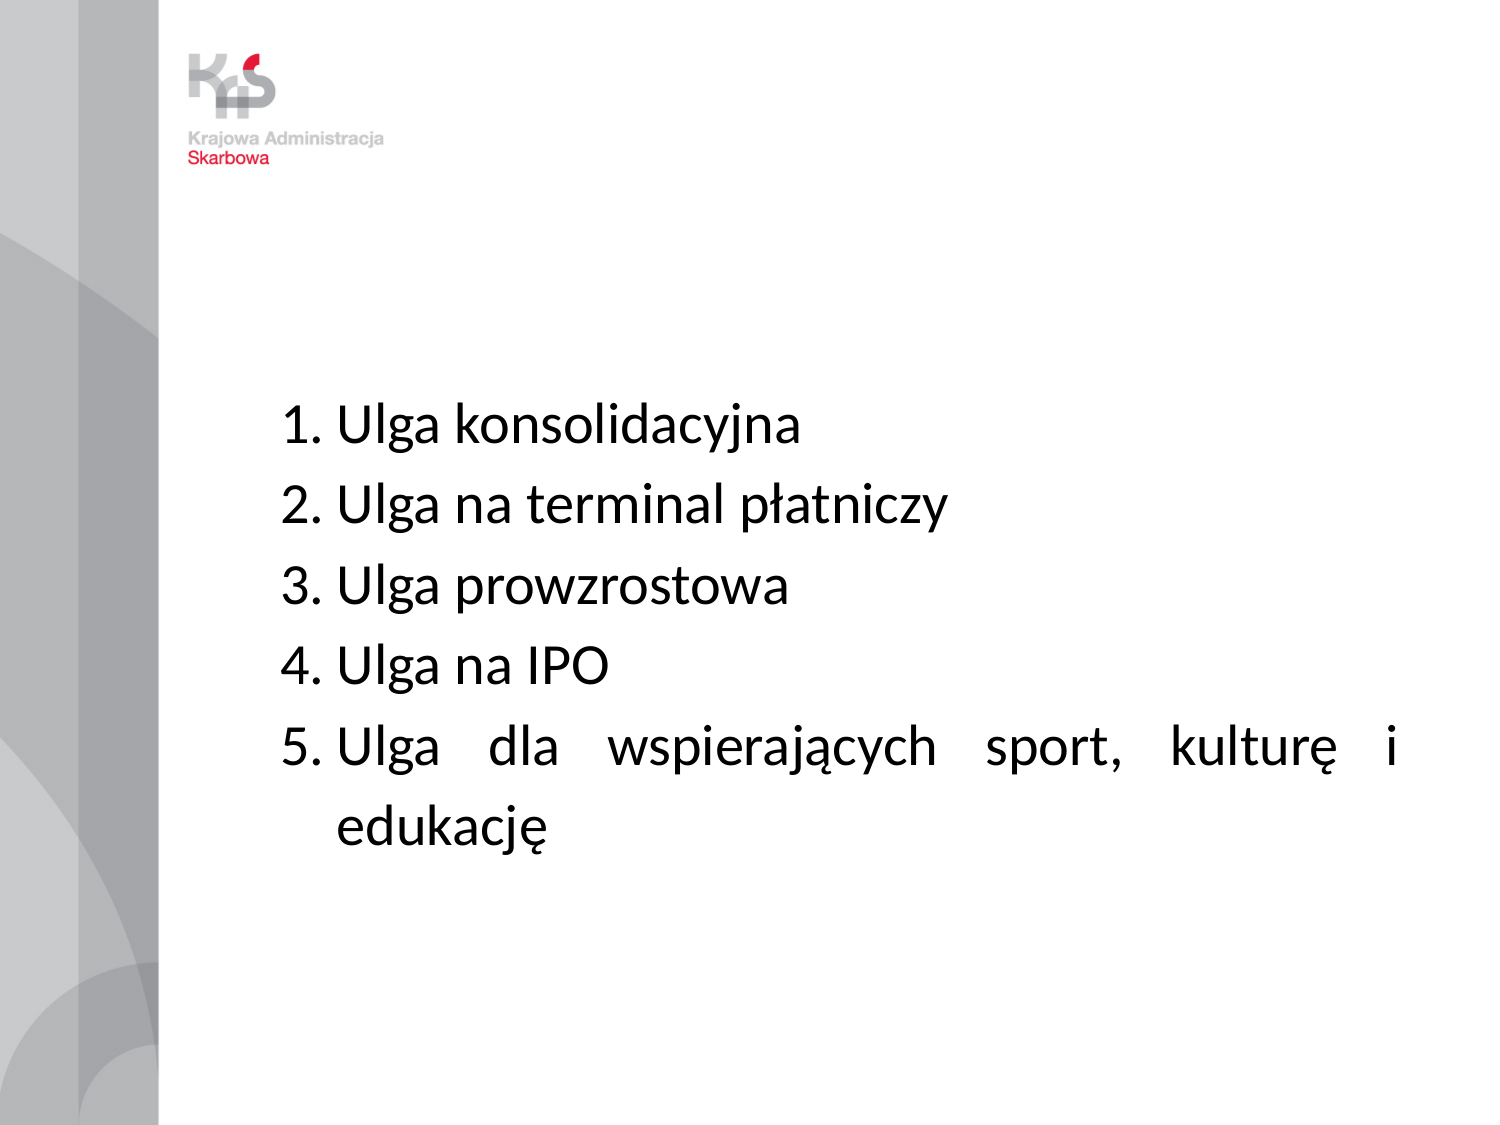

Ulga konsolidacyjna
Ulga na terminal płatniczy
Ulga prowzrostowa
Ulga na IPO
Ulga dla wspierających sport, kulturę i edukację